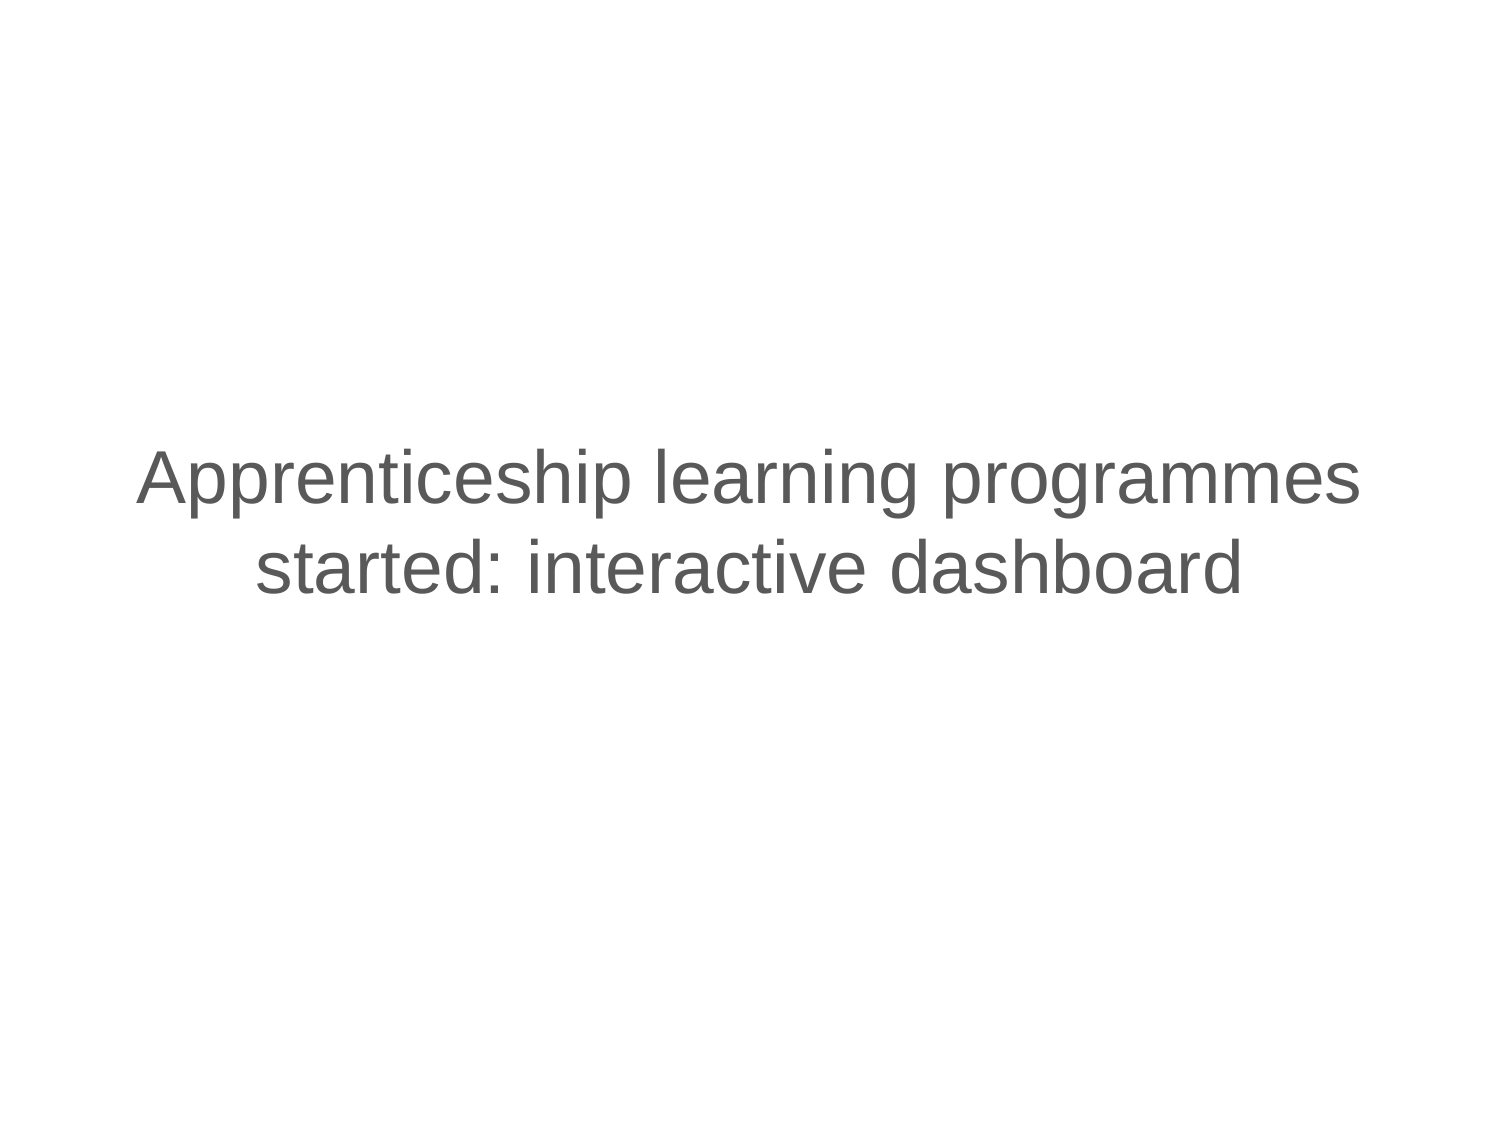

# Apprenticeship learning programmes started: interactive dashboard